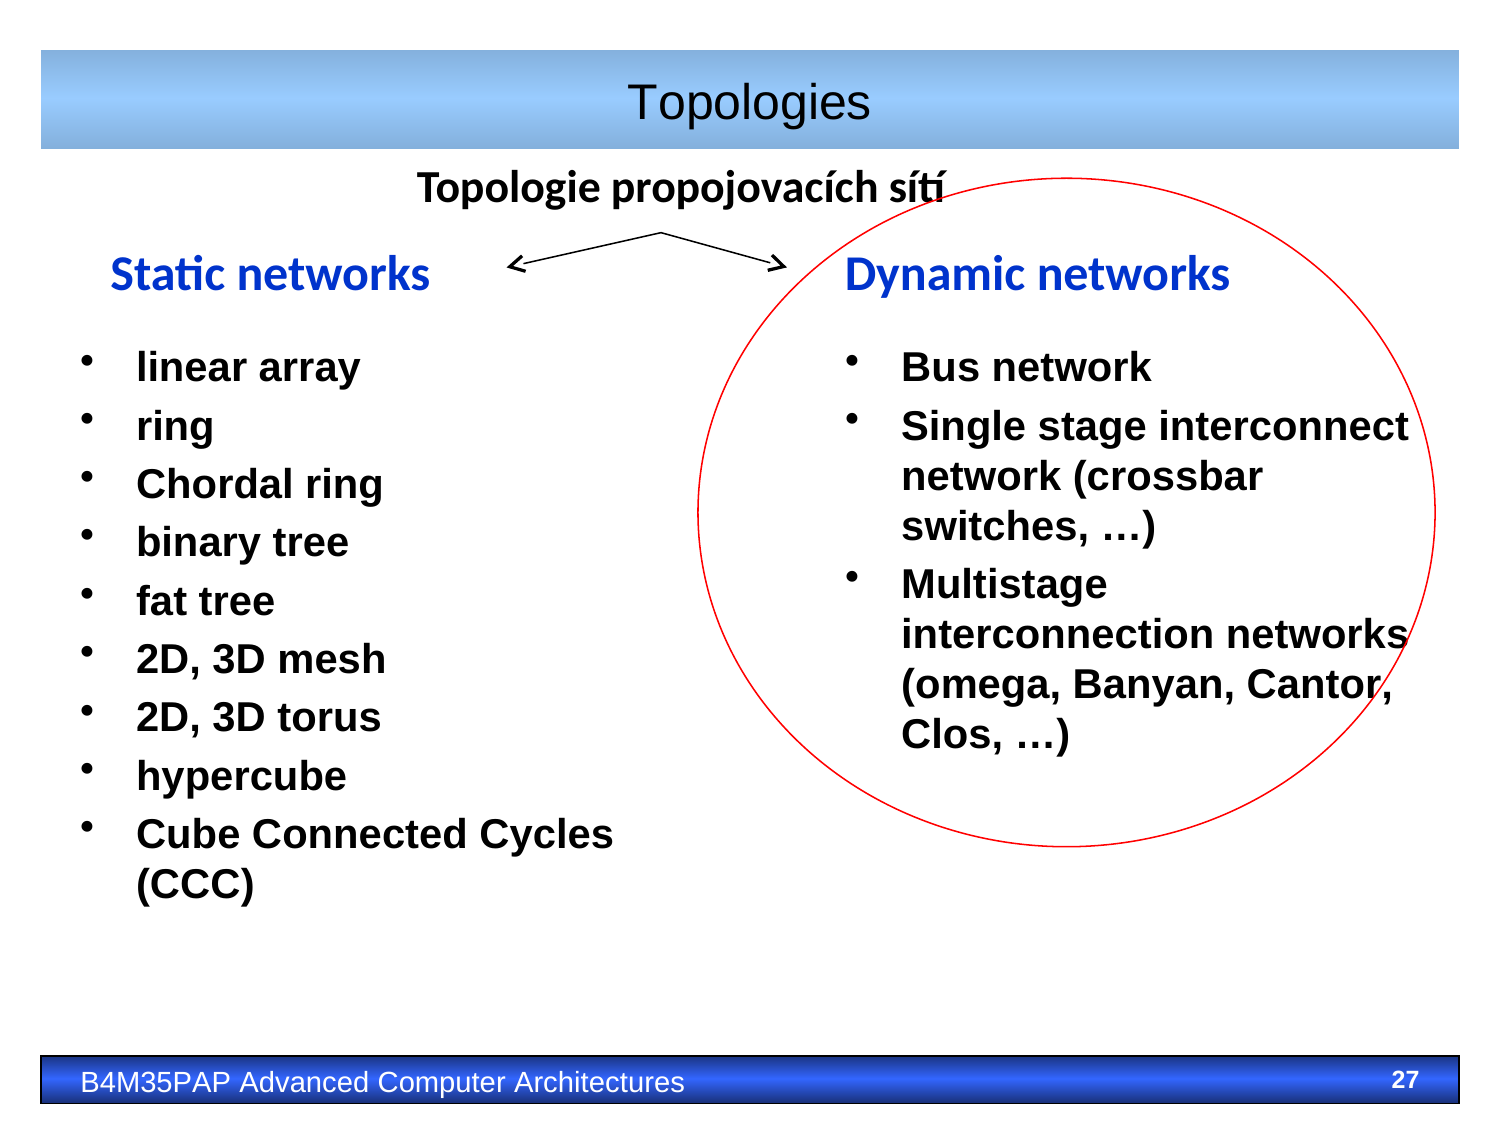

# Topologies
Topologie propojovacích sítí
Static networks
Dynamic networks
linear array
ring
Chordal ring
binary tree
fat tree
2D, 3D mesh
2D, 3D torus
hypercube
Cube Connected Cycles (CCC)
Bus network
Single stage interconnect network (crossbar switches, …)
Multistage interconnection networks (omega, Banyan, Cantor, Clos, …)